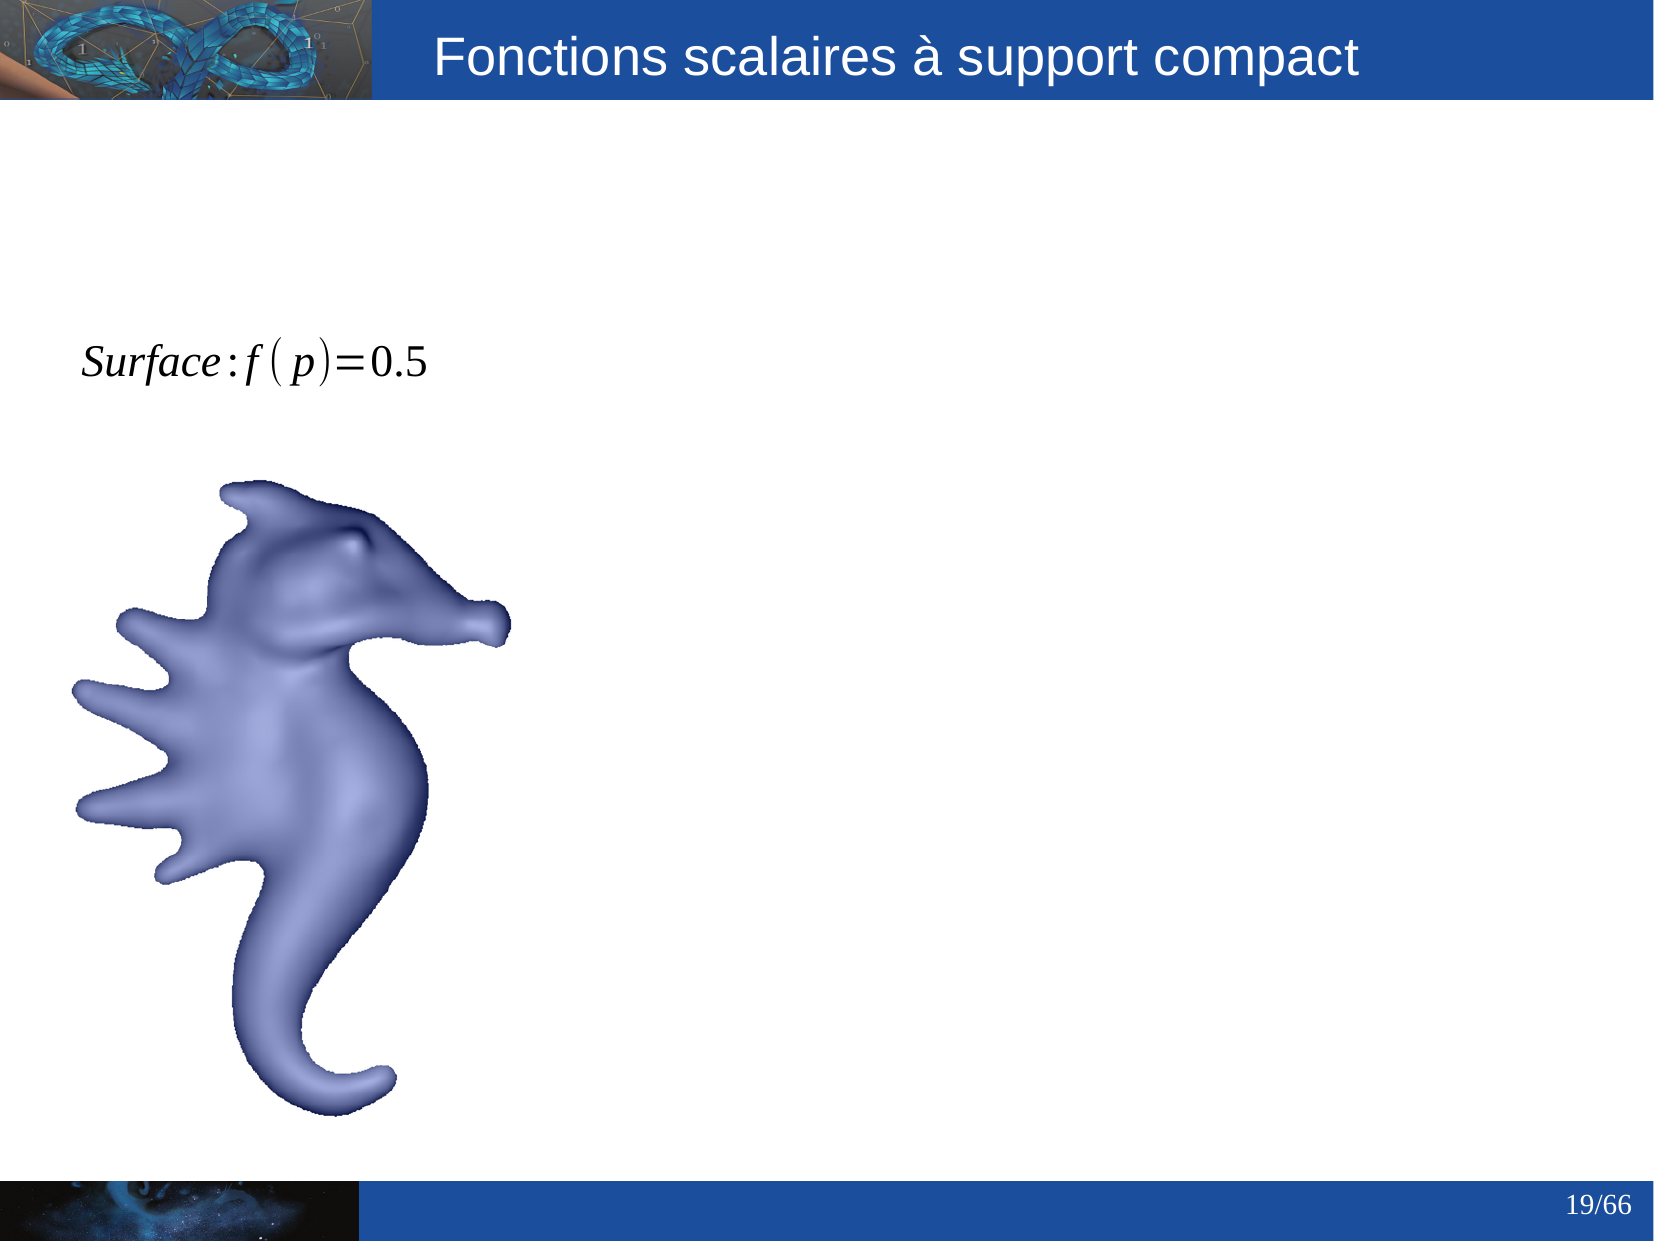

# Fonctions scalaires à support compact
19